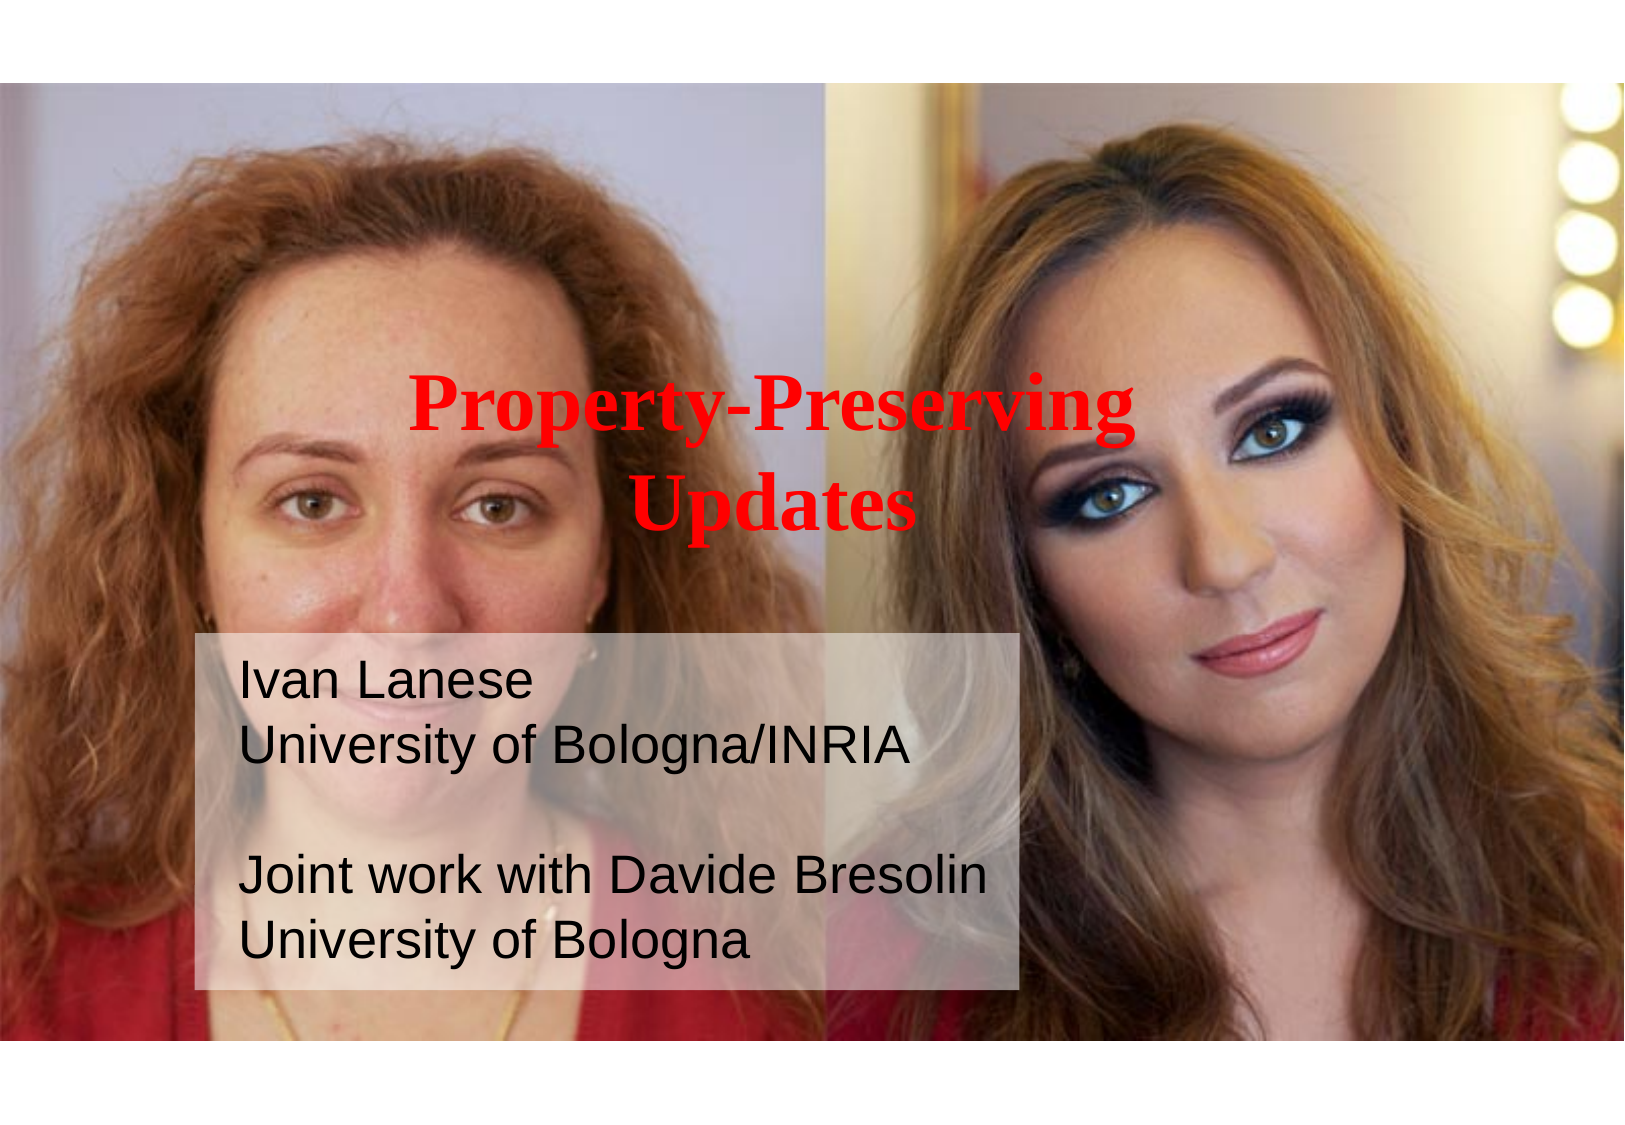

# Property-Preserving Updates
Ivan Lanese
University of Bologna/INRIA
Joint work with Davide Bresolin
University of Bologna